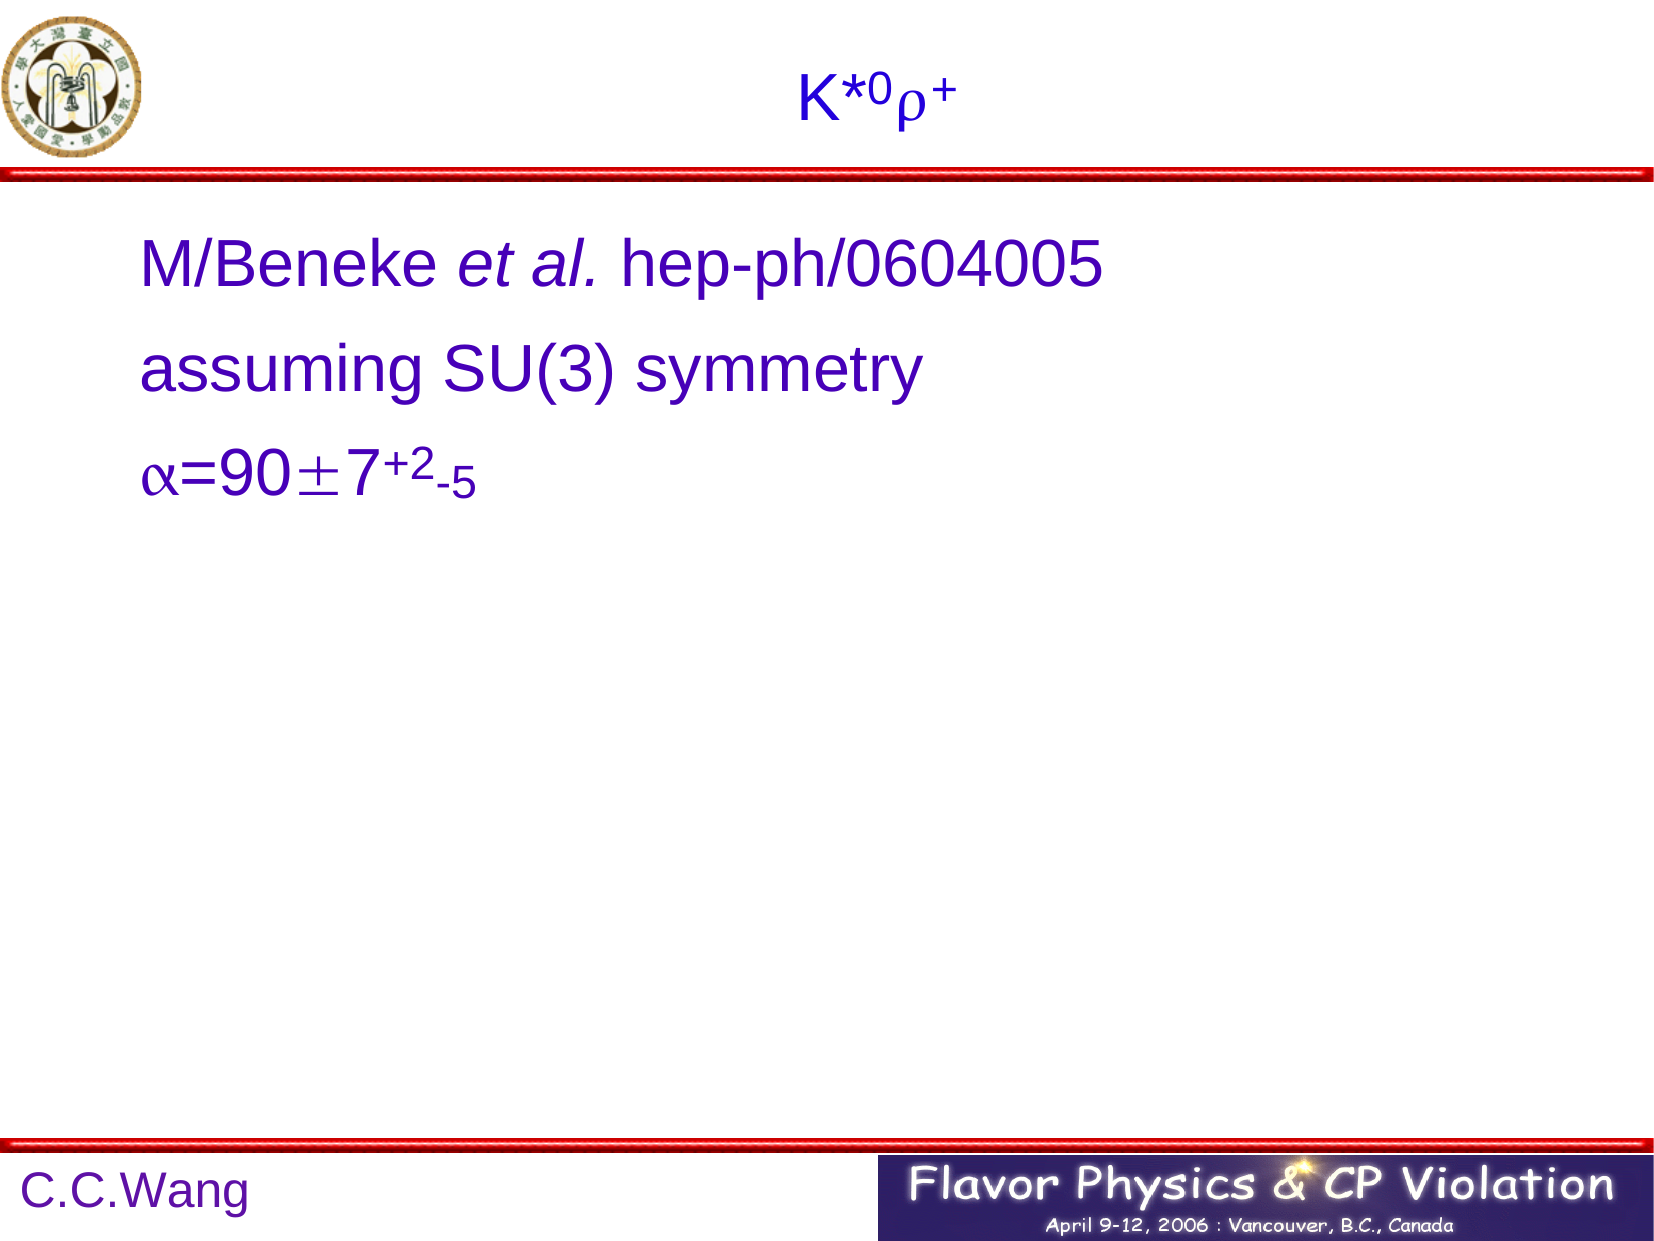

# K*0+
M/Beneke et al. hep-ph/0604005
assuming SU(3) symmetry
=90±7+2-5